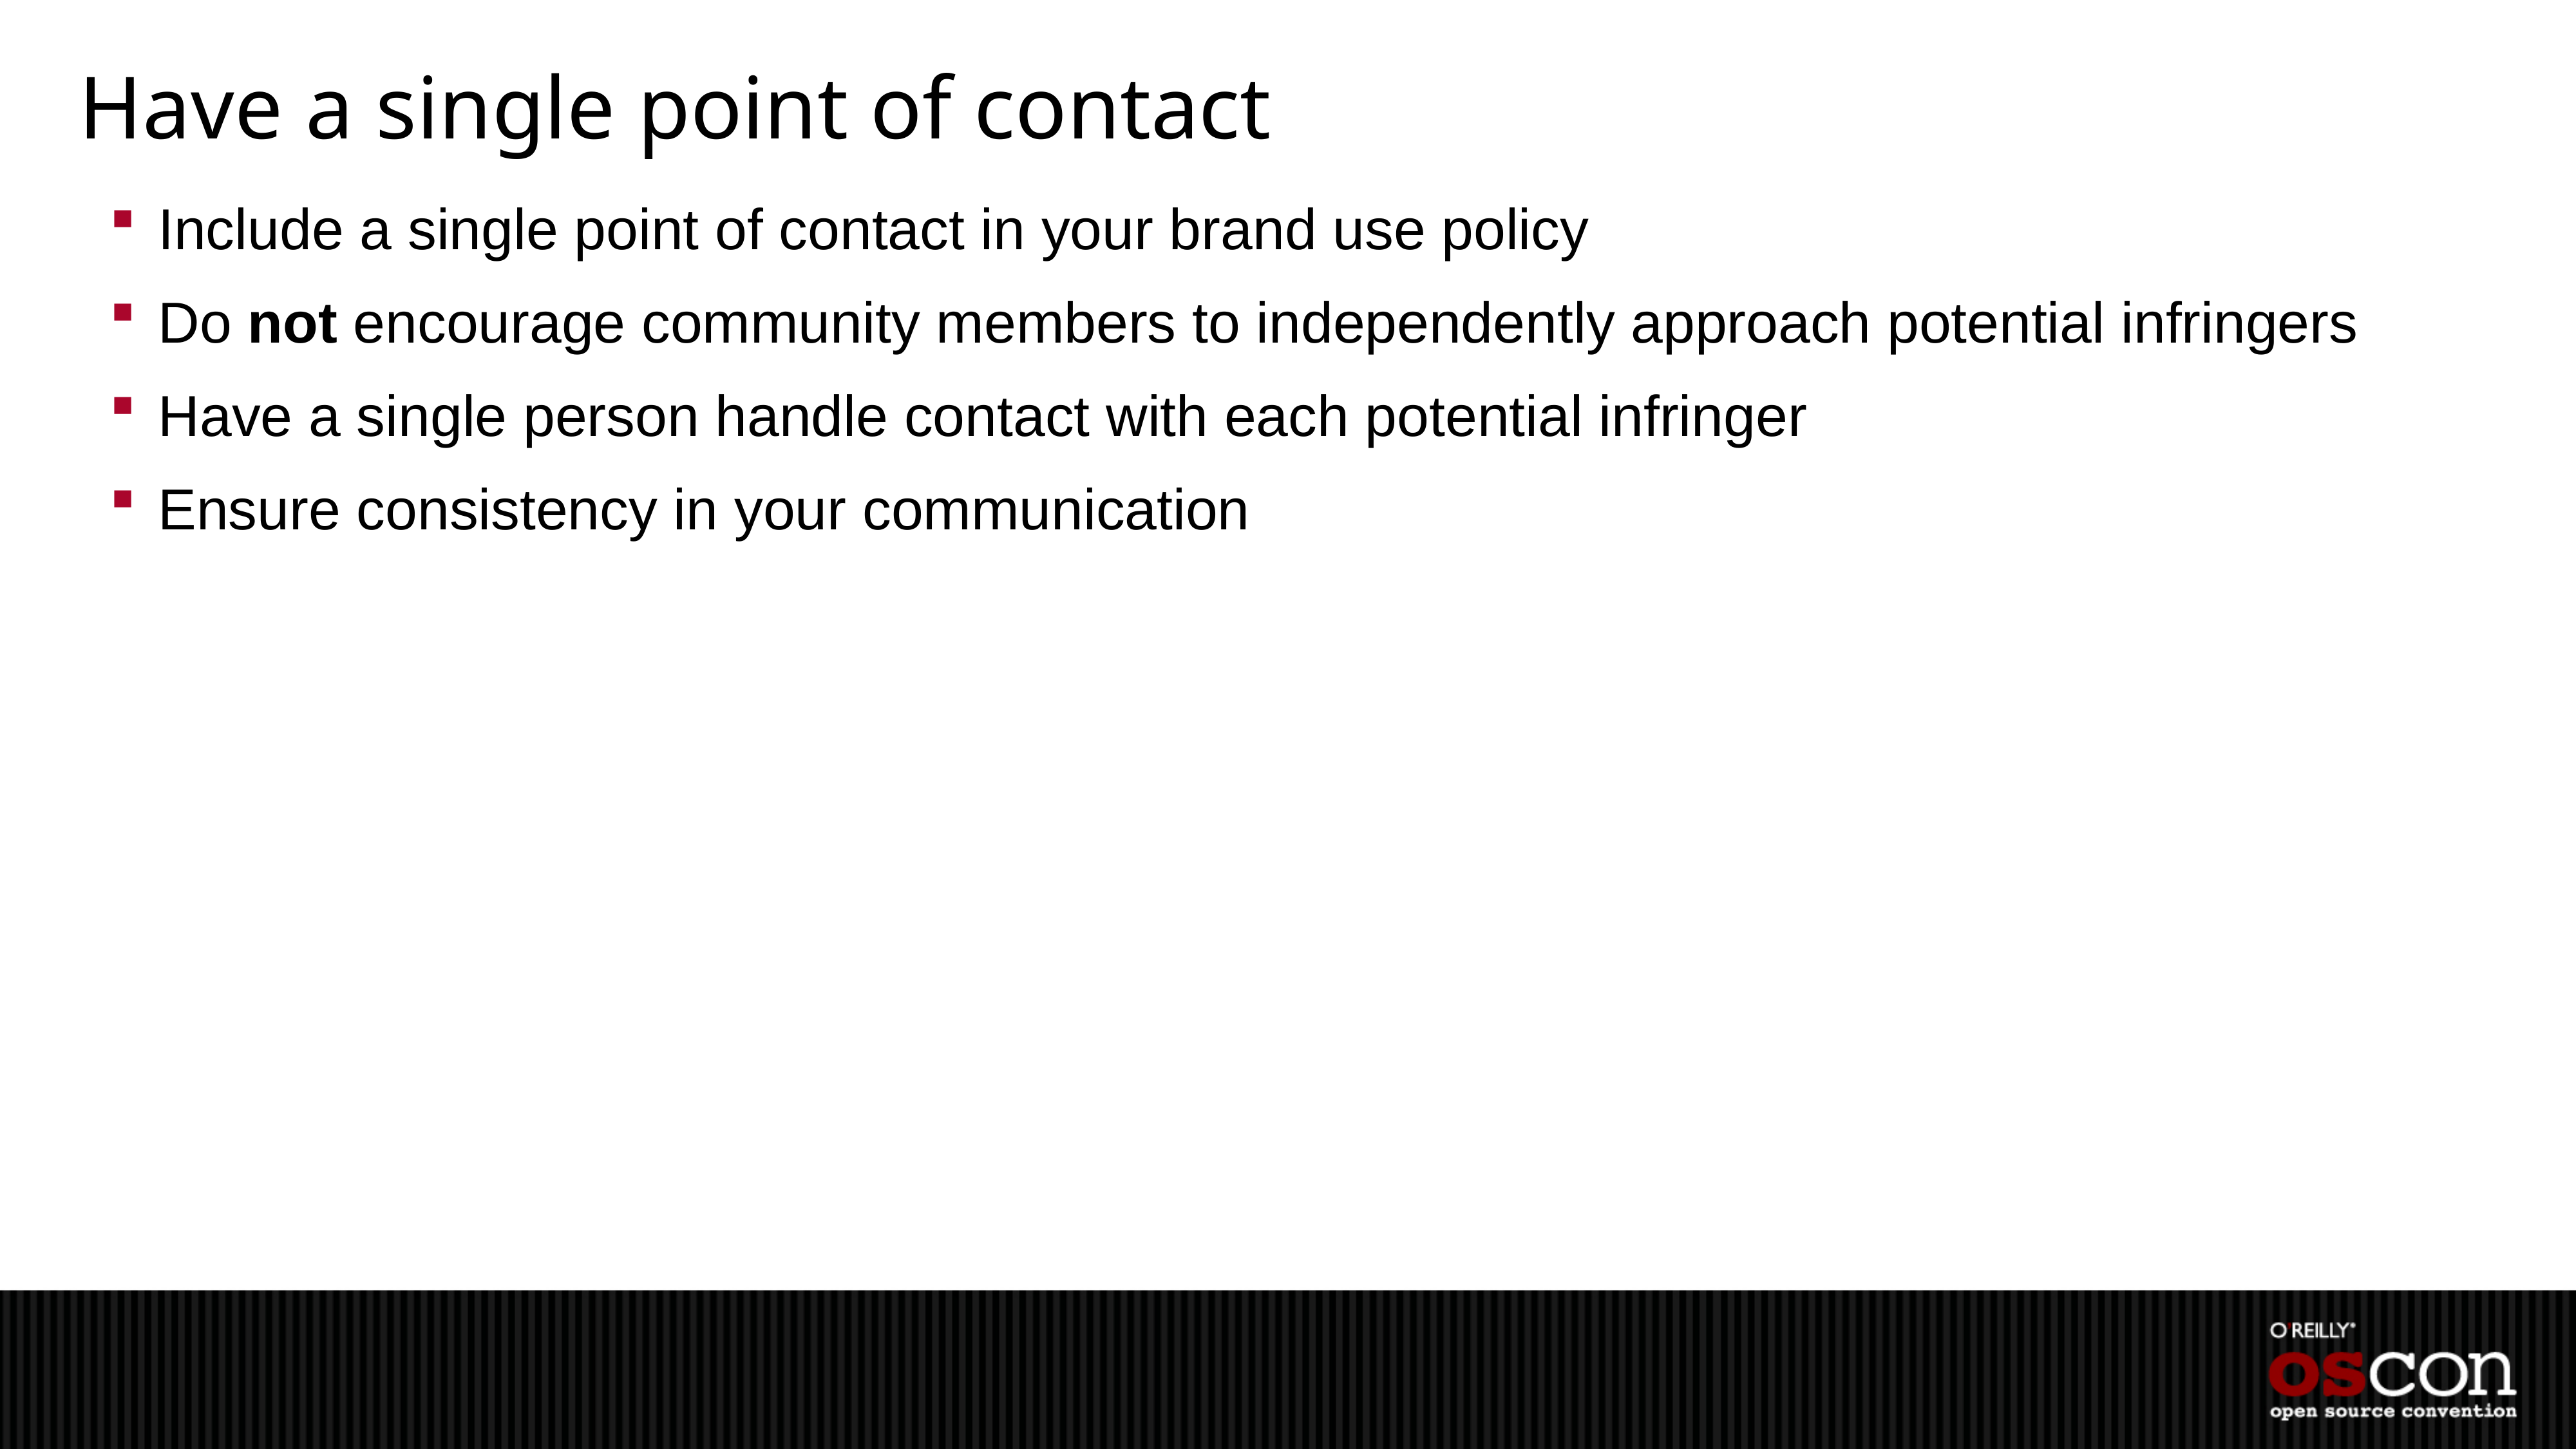

# Have a single point of contact
Include a single point of contact in your brand use policy
Do not encourage community members to independently approach potential infringers
Have a single person handle contact with each potential infringer
Ensure consistency in your communication